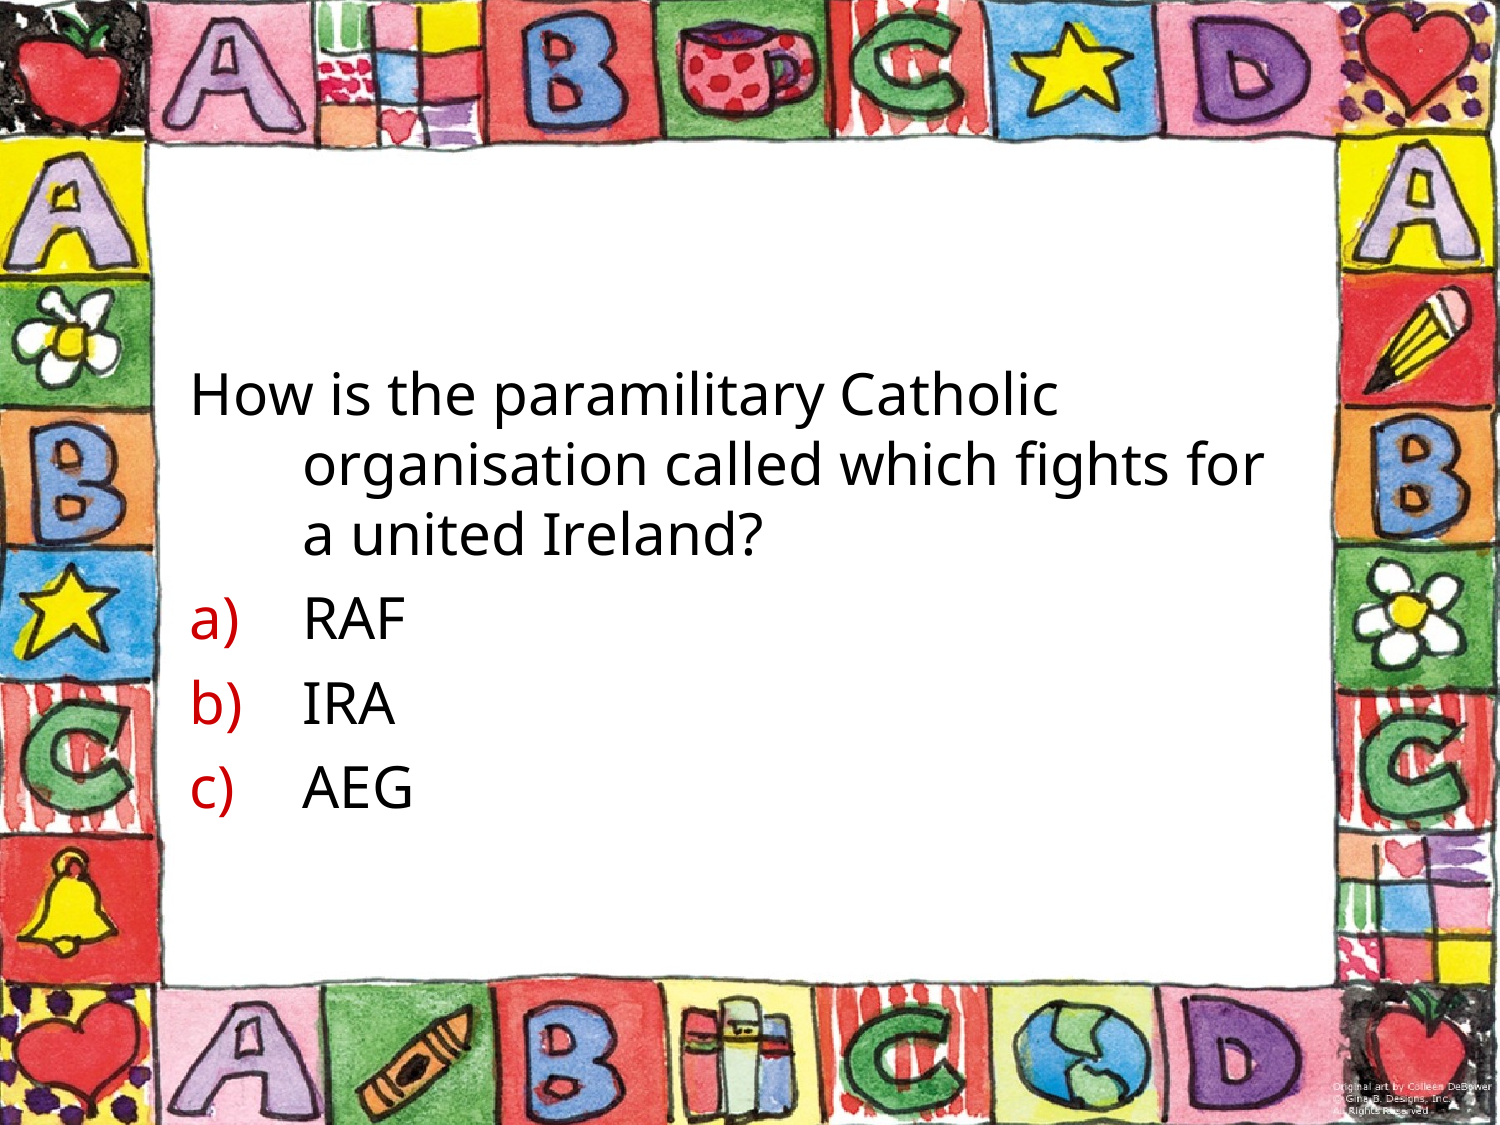

#
How is the paramilitary Catholic organisation called which fights for a united Ireland?
RAF
IRA
AEG